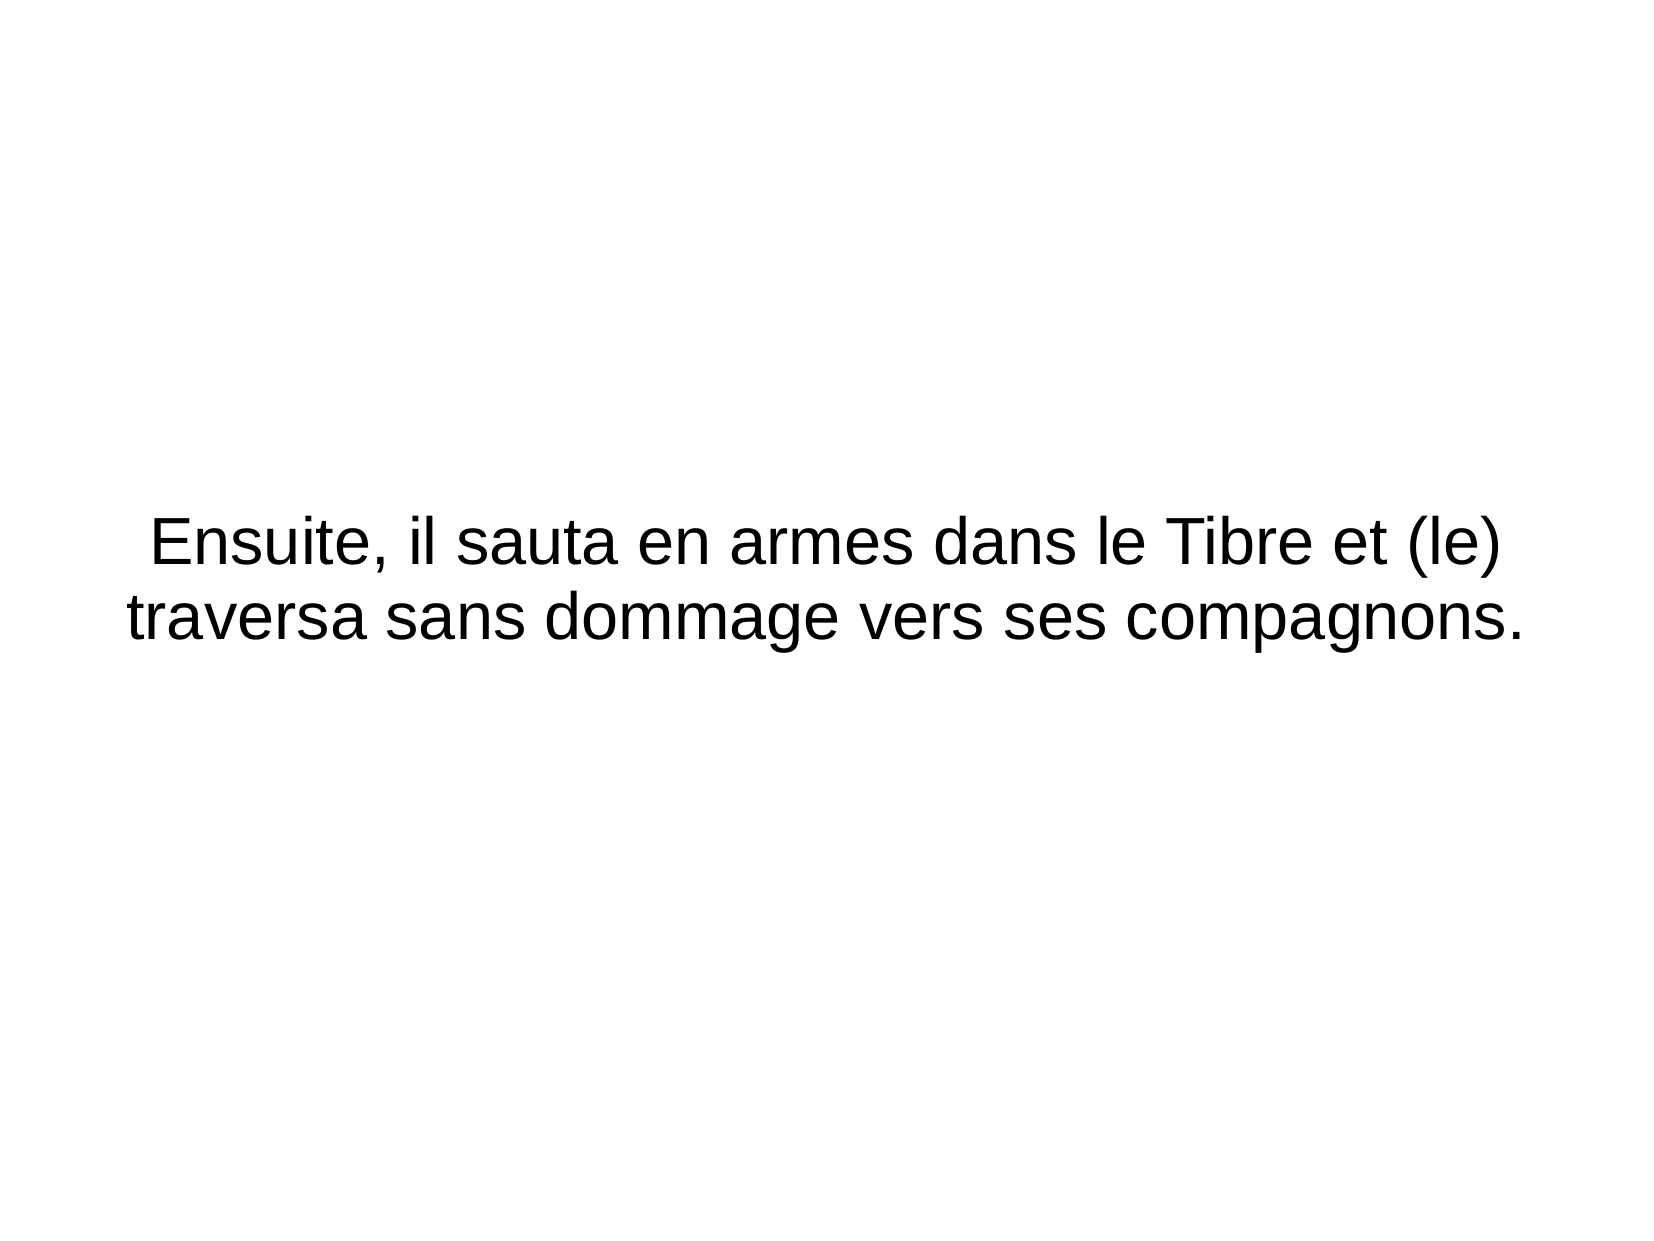

# Ensuite, il sauta en armes dans le Tibre et (le) traversa sans dommage vers ses compagnons.